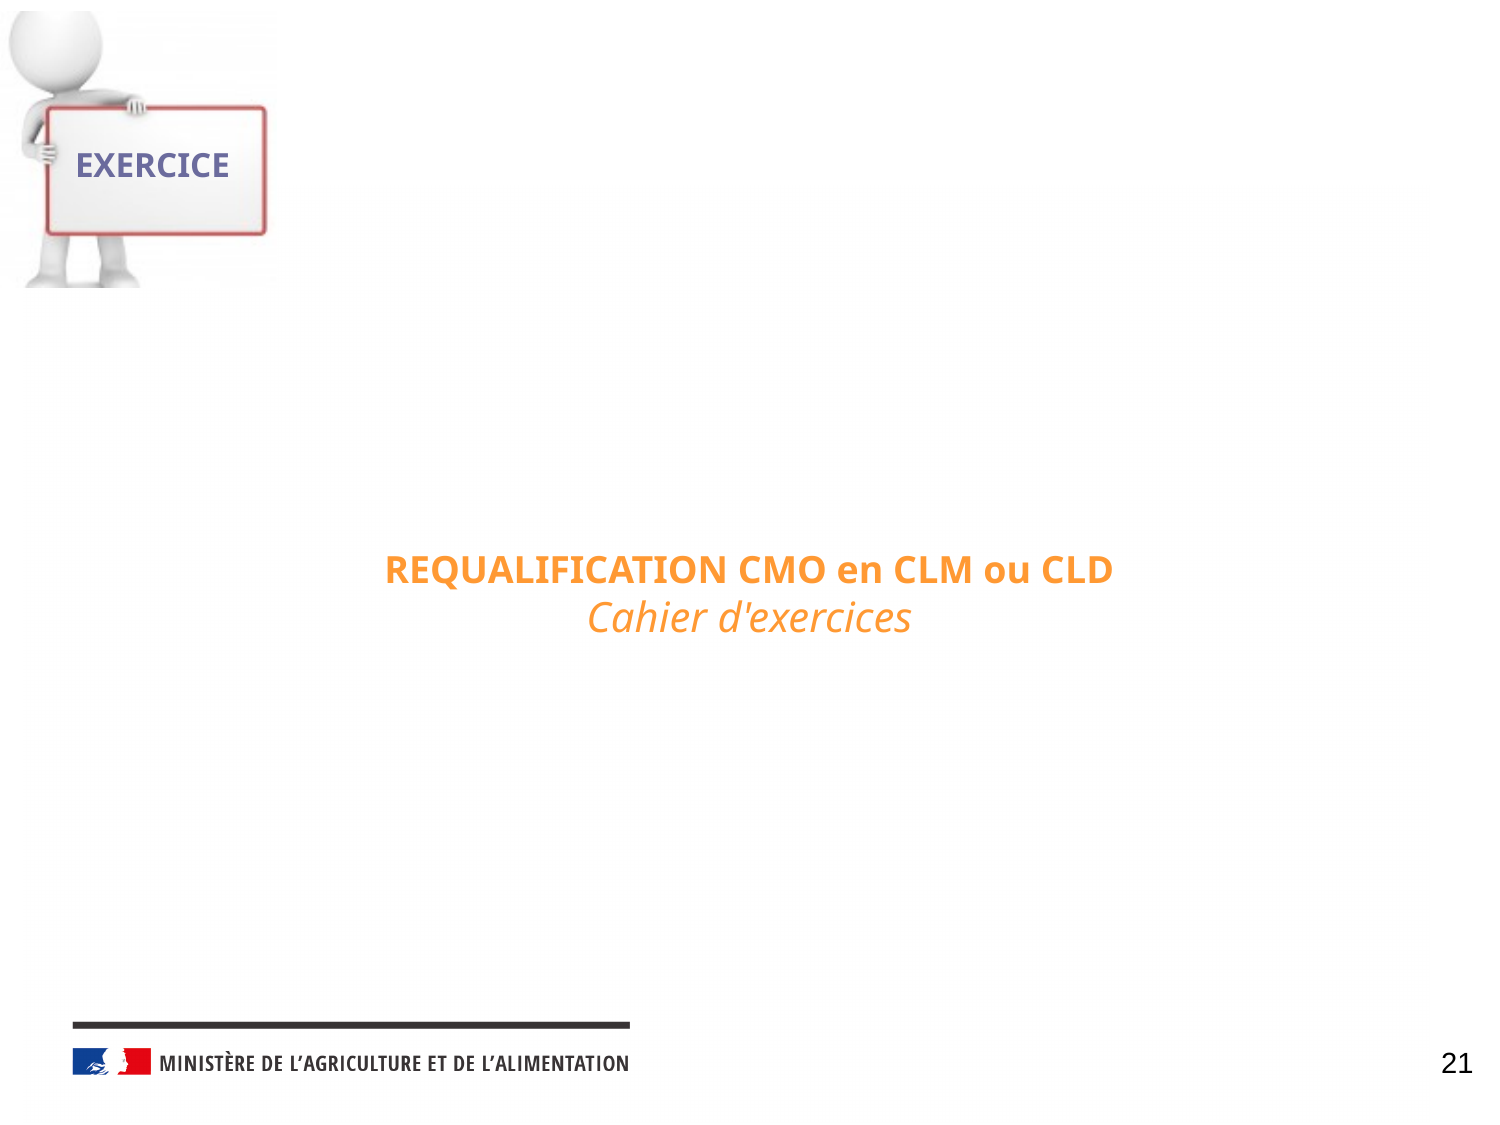

Exercice
REQUALIFICATION CMO en CLM ou CLD
Cahier d'exercices